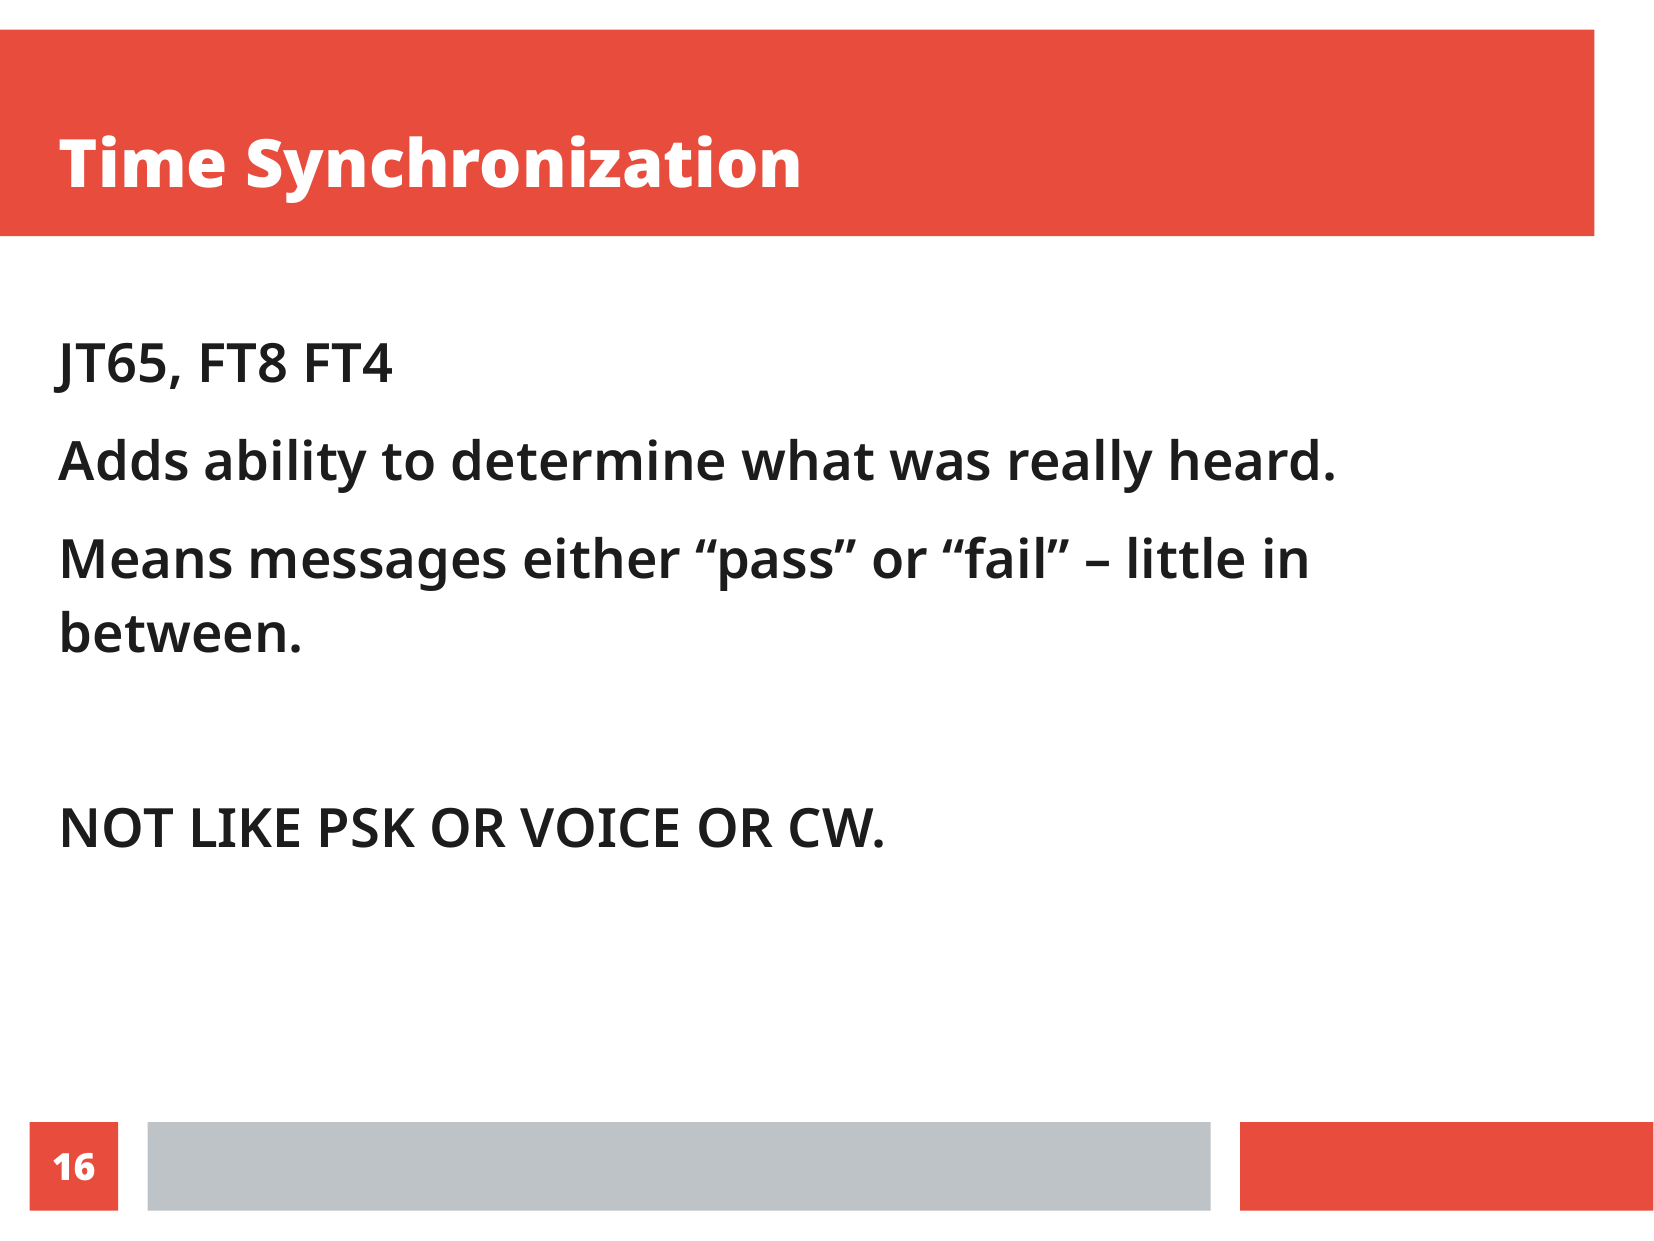

# Time Synchronization
JT65, FT8 FT4
Adds ability to determine what was really heard.
Means messages either “pass” or “fail” – little in between.
NOT LIKE PSK OR VOICE OR CW.
16